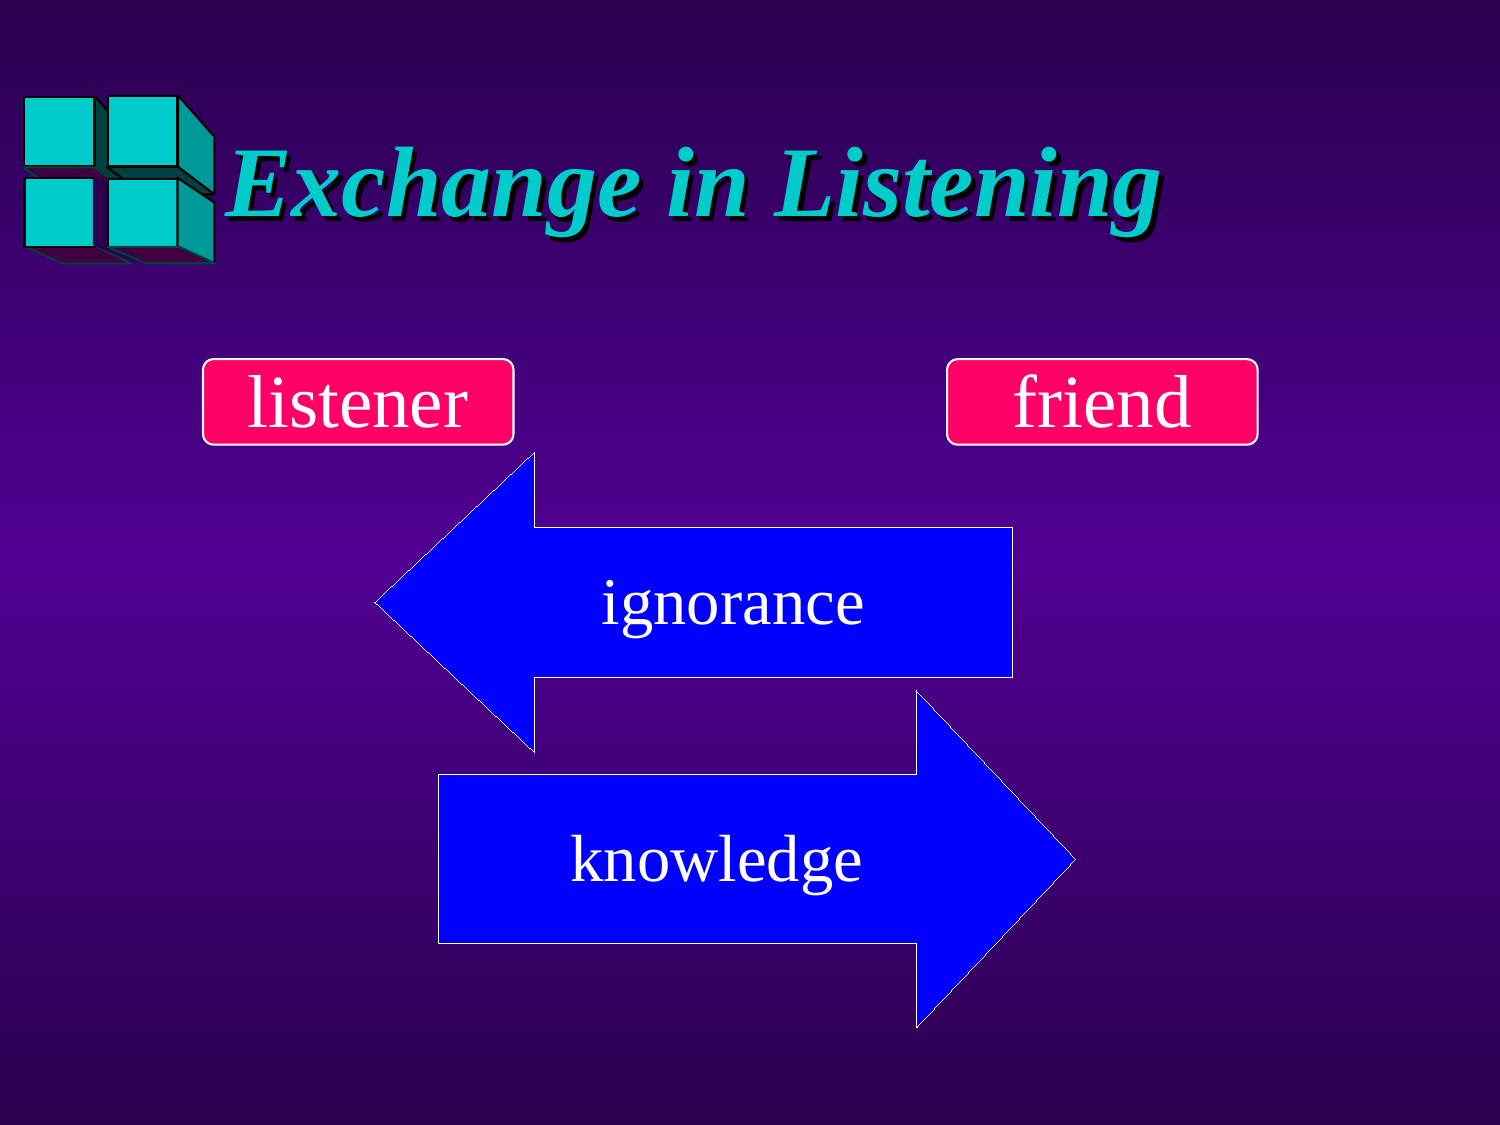

# Exchange in Listening
listener
friend
ignorance
knowledge